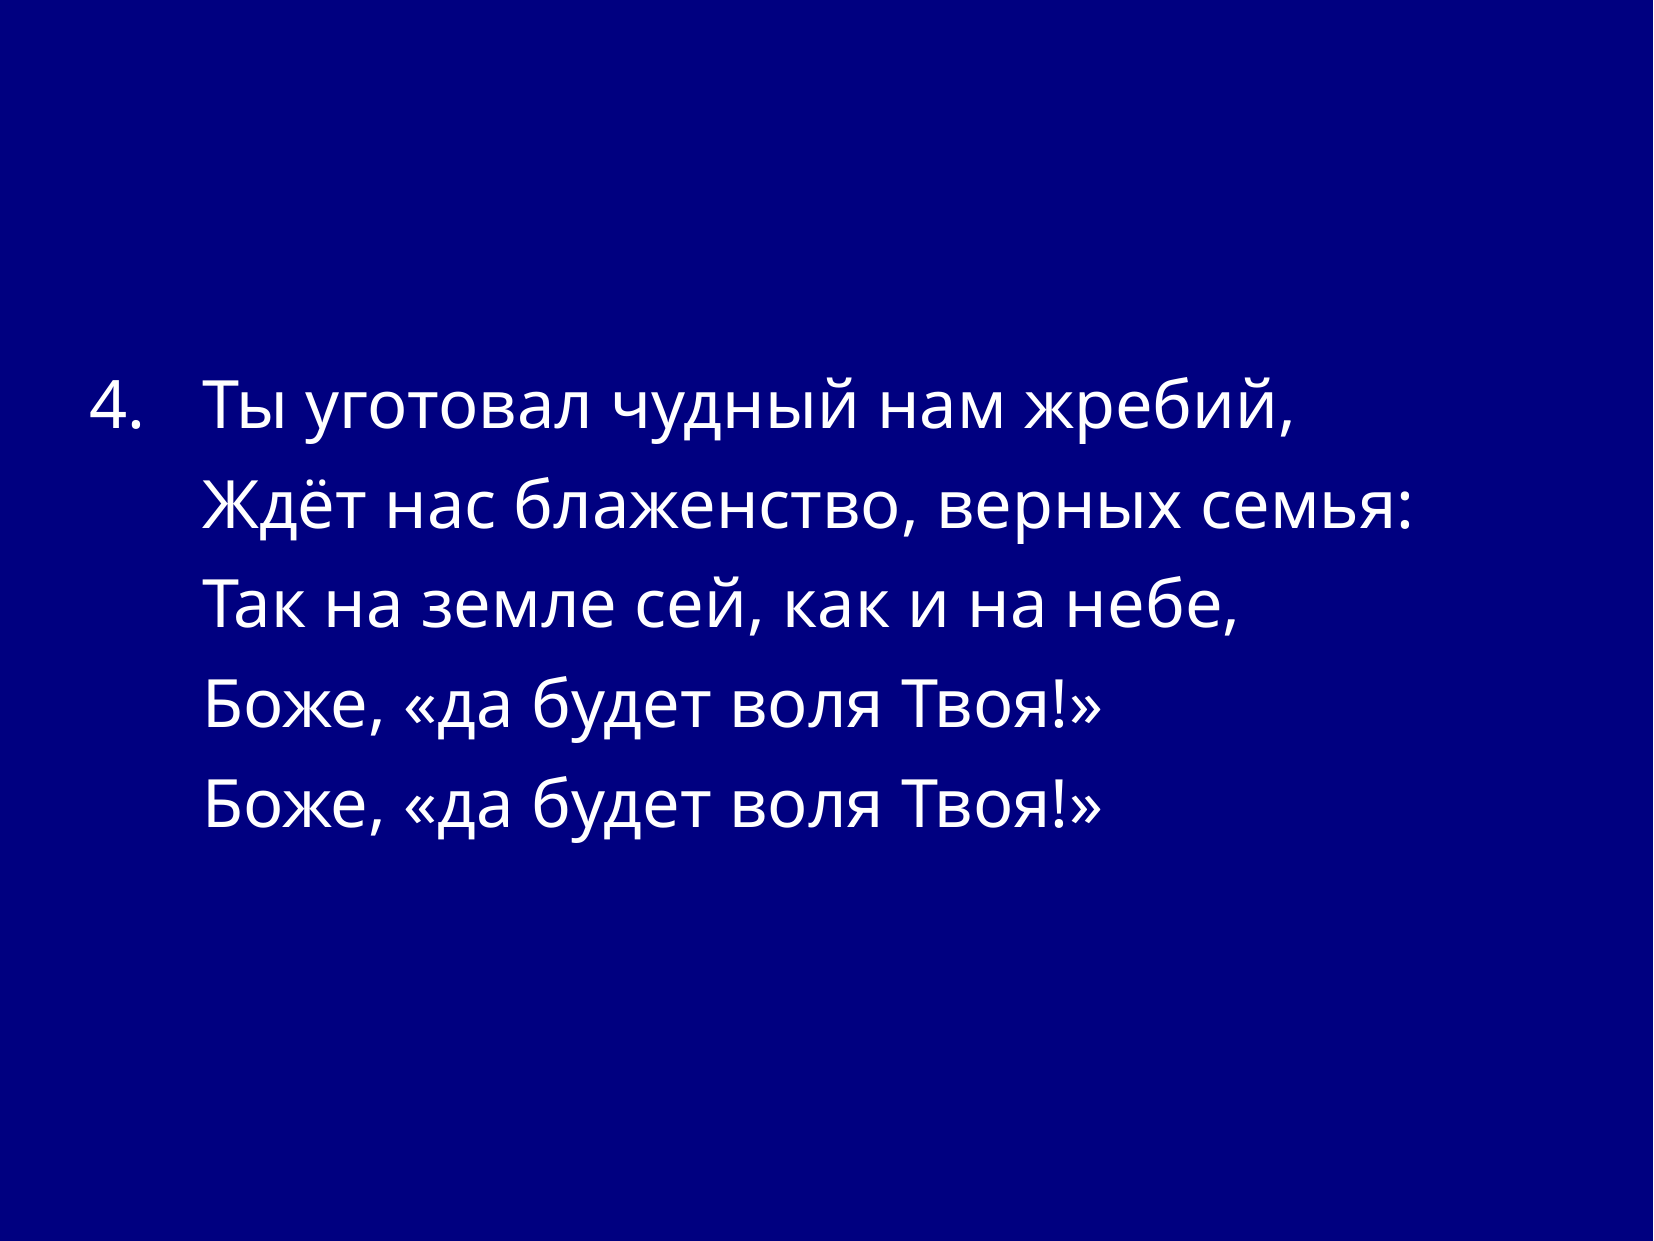

4.	Ты уготовал чудный нам жребий,
	Ждёт нас блаженство, верных семья:
	Так на земле сей, как и на небе,
	Боже, «да будет воля Твоя!»
	Боже, «да будет воля Твоя!»